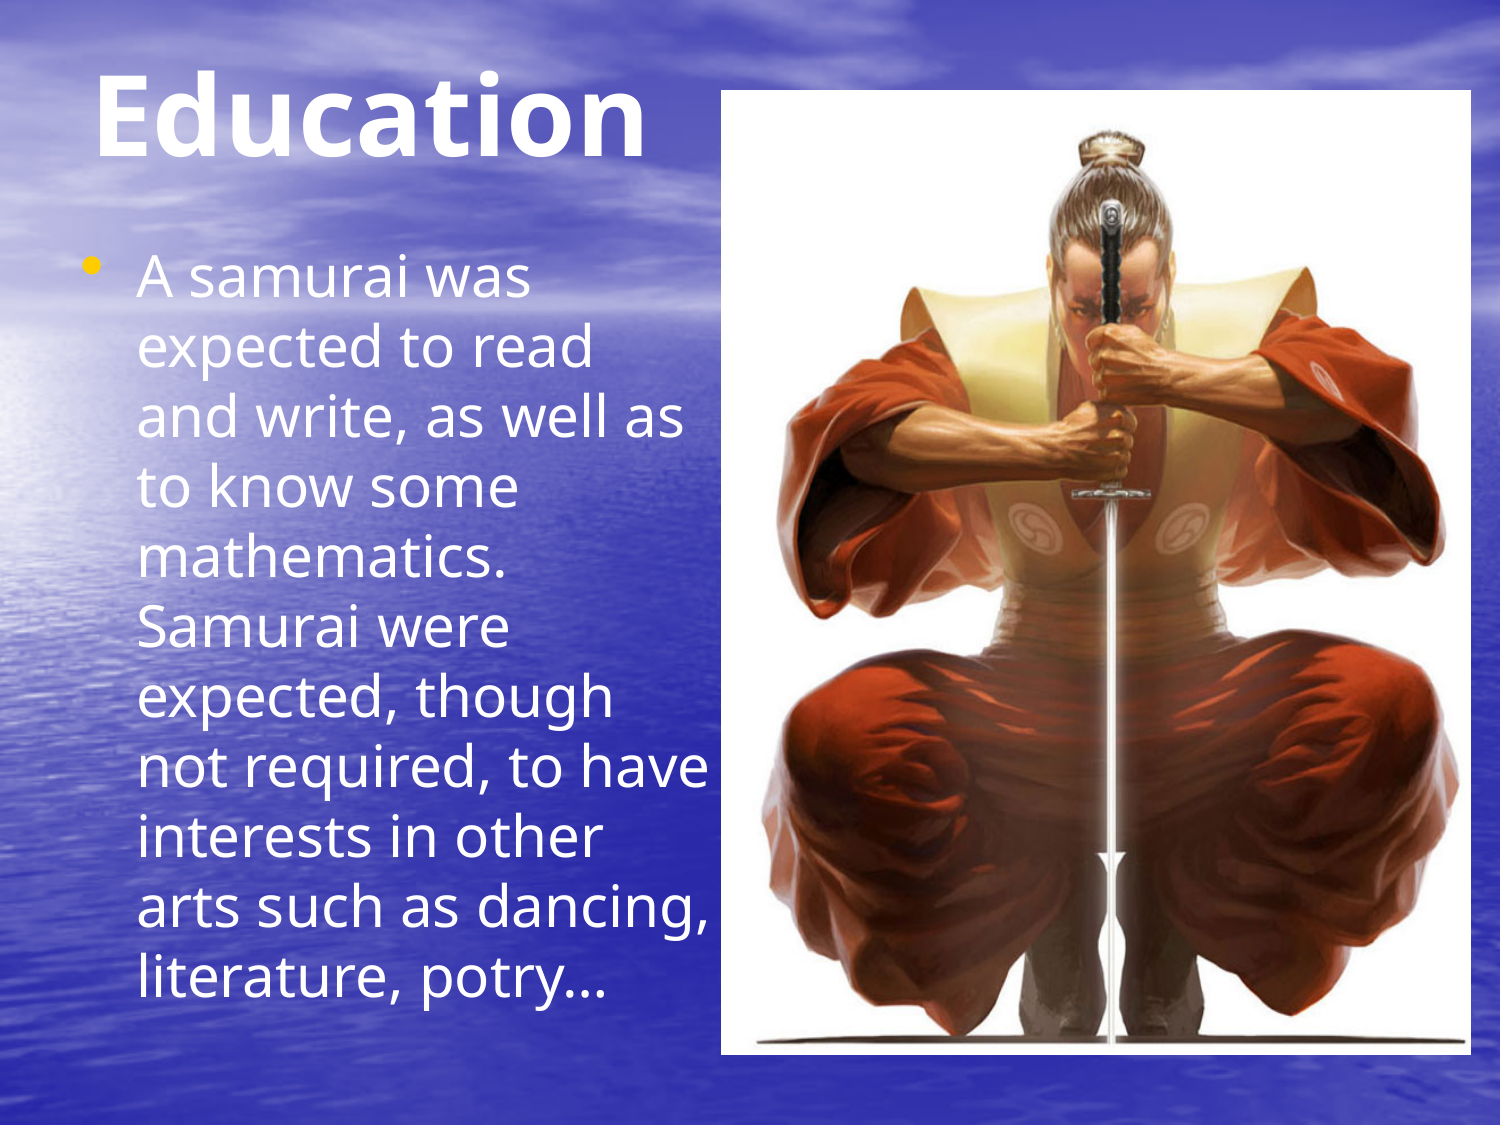

# Education
A samurai was expected to read and write, as well as to know some mathematics. Samurai were expected, though not required, to have interests in other arts such as dancing, literature, potry…